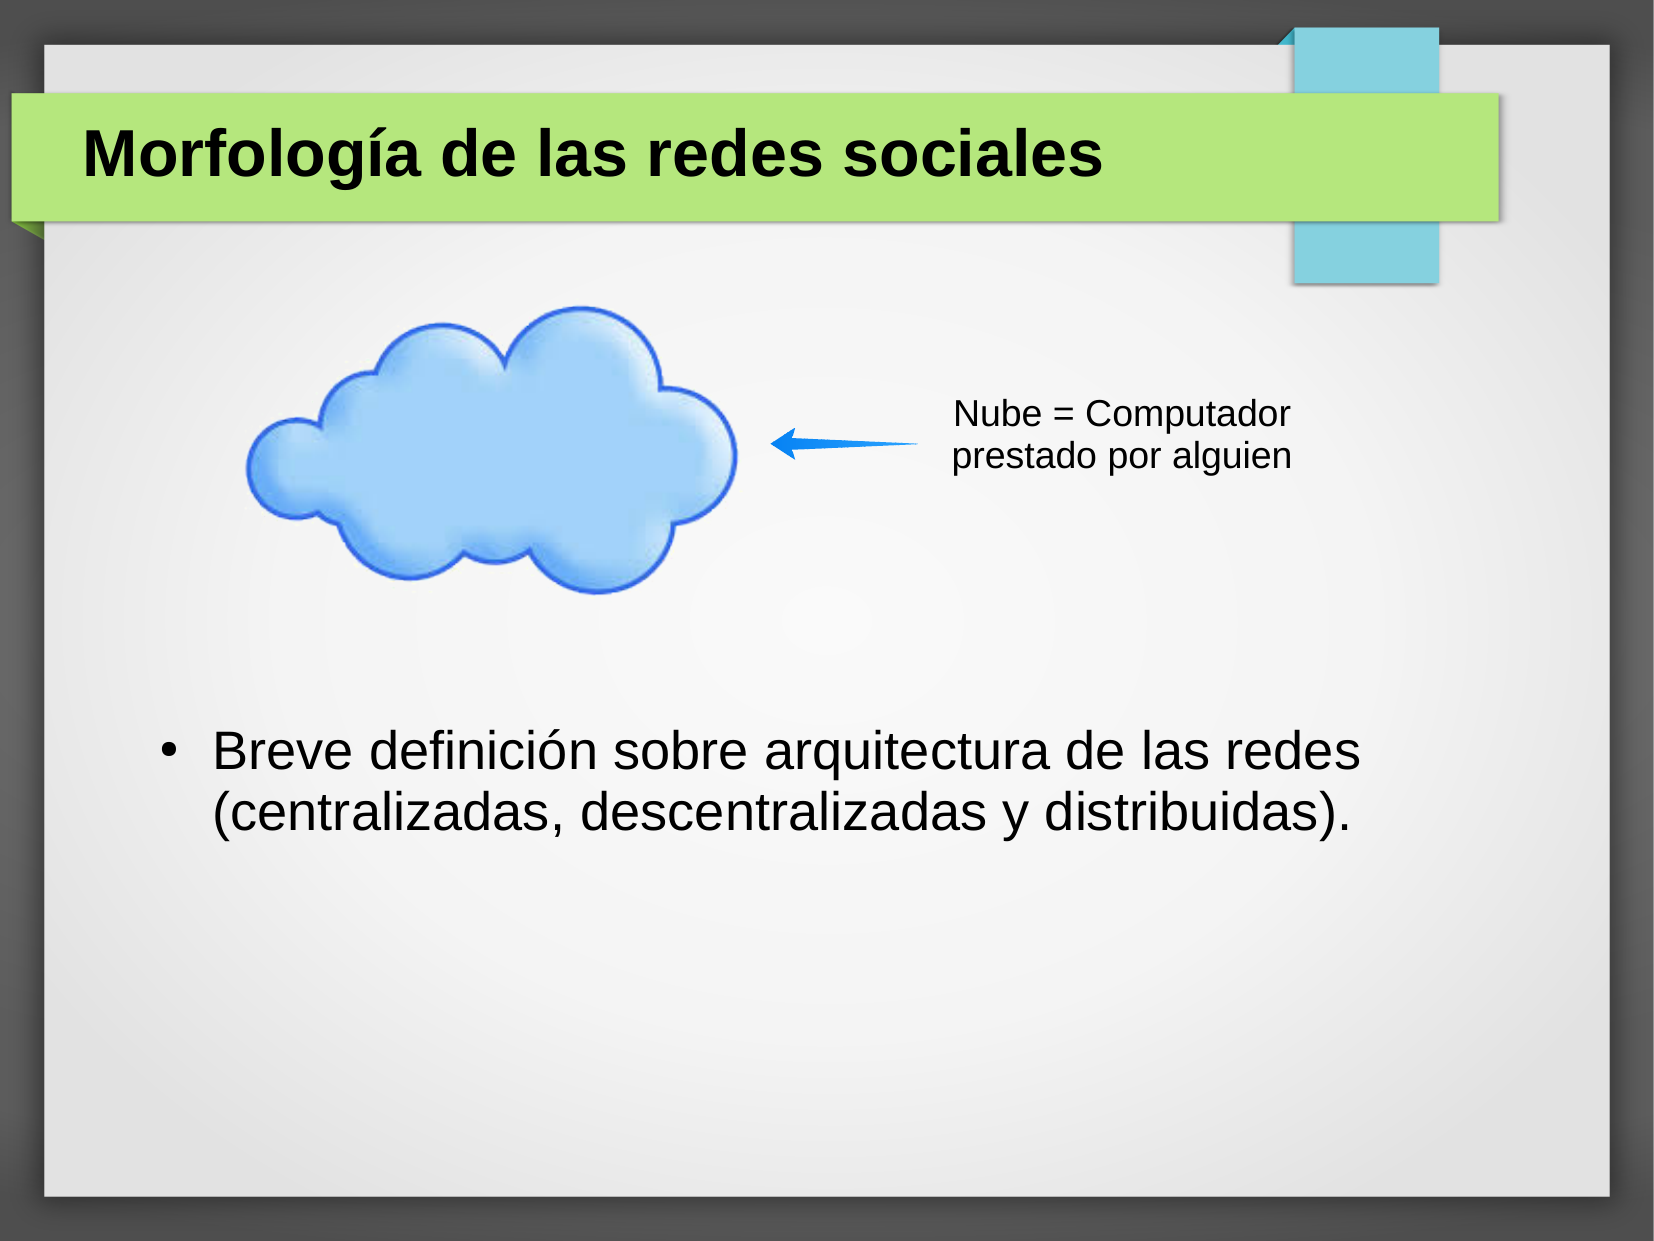

# Morfología de las redes sociales
Nube = Computador prestado por alguien
Breve definición sobre arquitectura de las redes (centralizadas, descentralizadas y distribuidas).